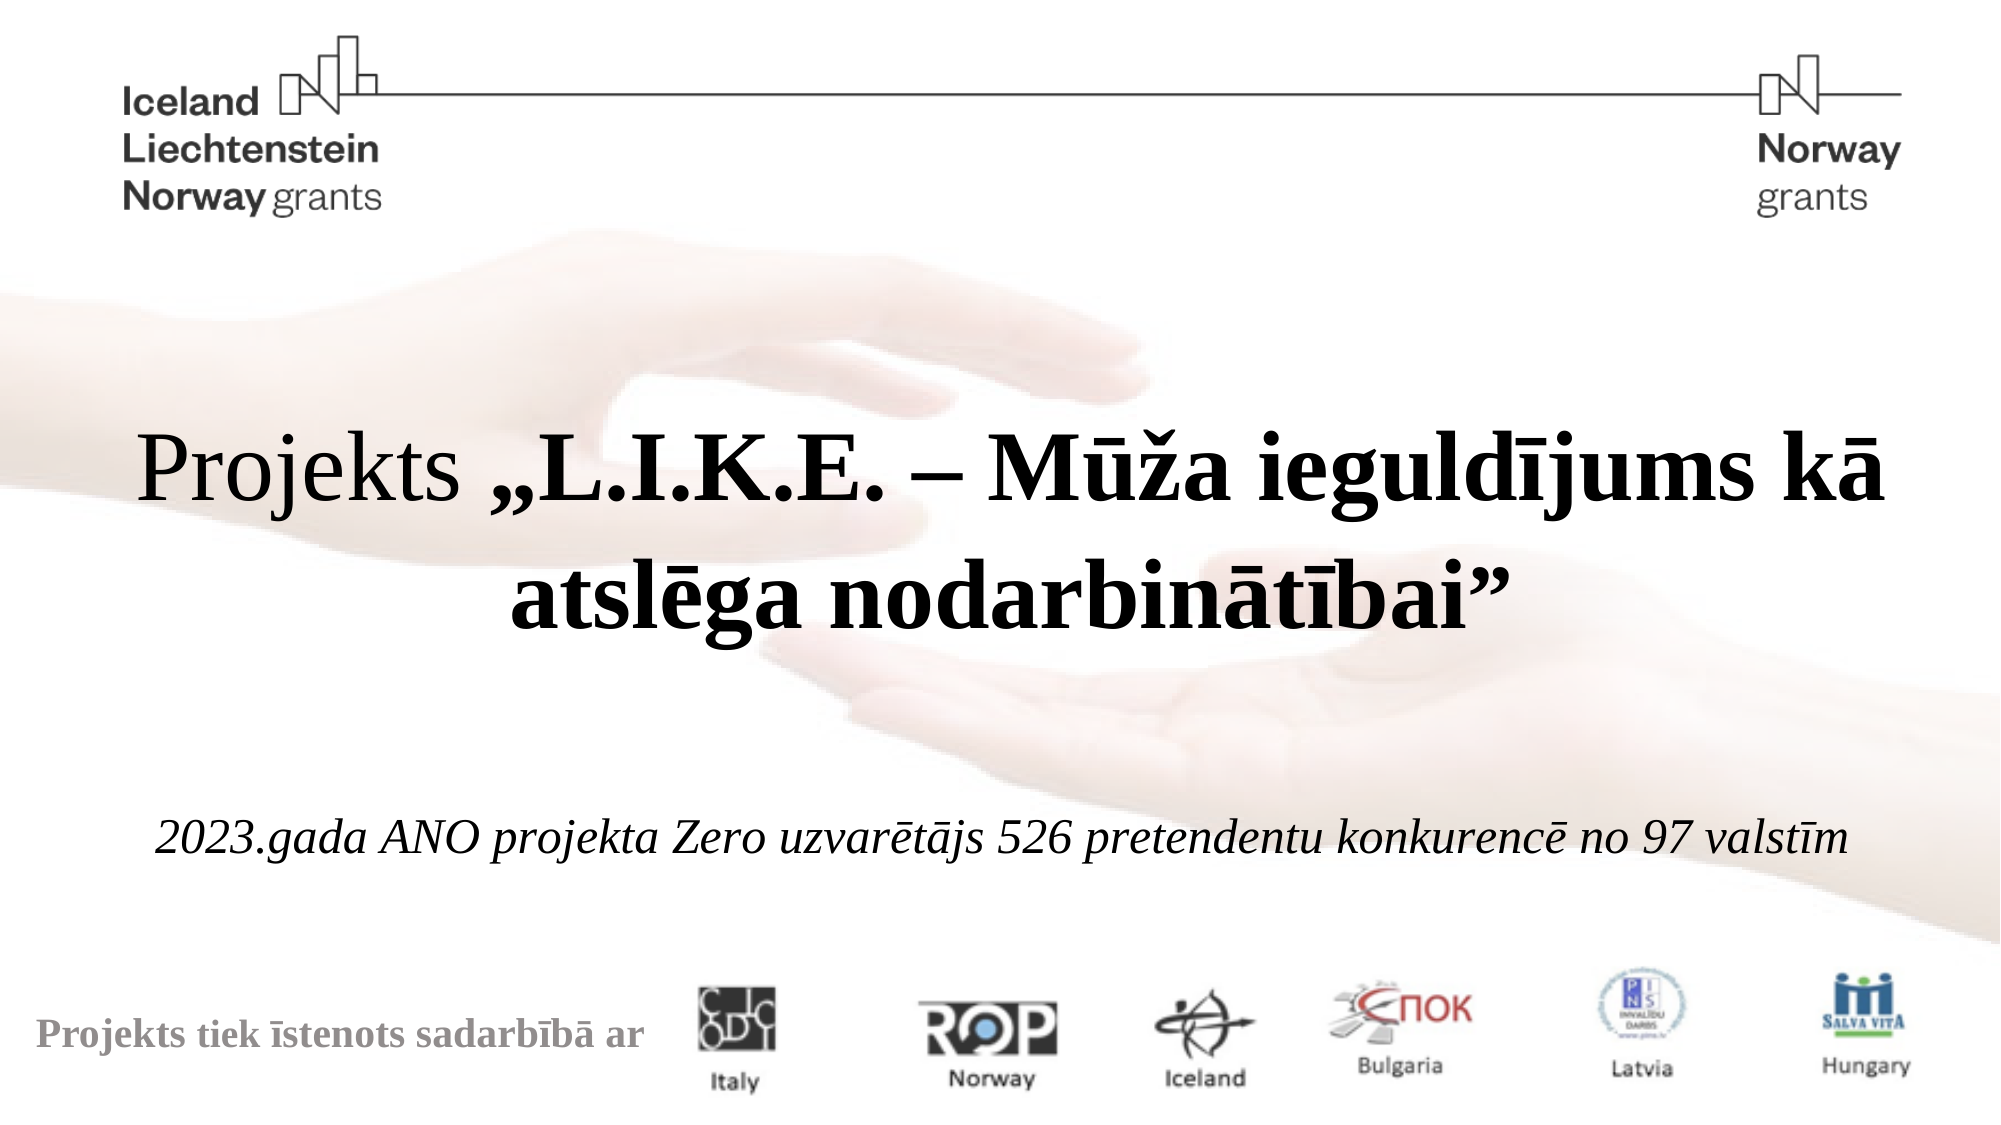

Projekts „L.I.K.E. – Mūža ieguldījums kā atslēga nodarbinātībai”
2023.gada ANO projekta Zero uzvarētājs 526 pretendentu konkurencē no 97 valstīm
Projekts tiek īstenots sadarbībā ar